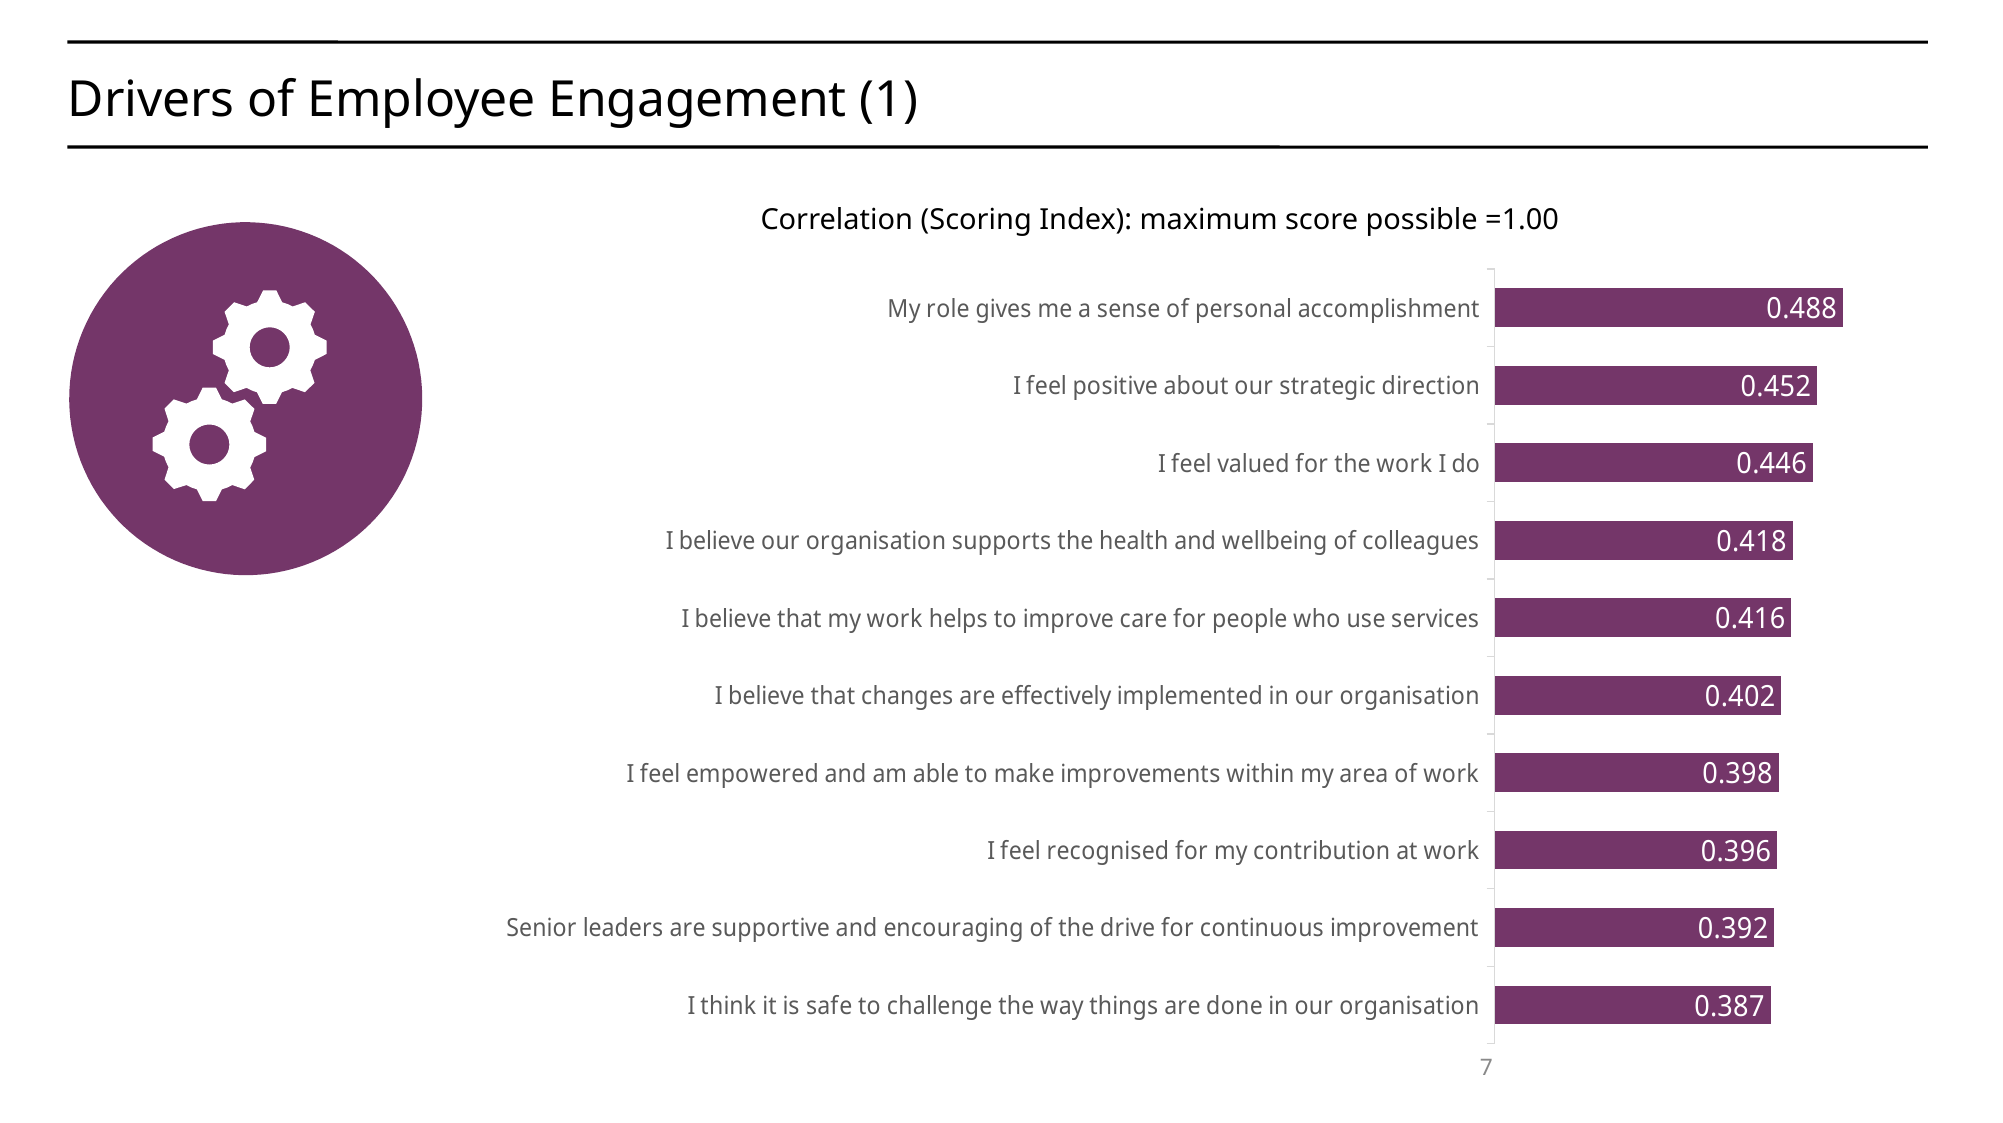

# Drivers of Employee Engagement (1)
Correlation (Scoring Index): maximum score possible =1.00
### Chart
| Category | x |
|---|---|
| My role gives me a sense of personal accomplishment | 0.488 |
| I feel positive about our strategic direction | 0.452 |
| I feel valued for the work I do | 0.446 |
| I believe our organisation supports the health and wellbeing of colleagues | 0.418 |
| I believe that my work helps to improve care for people who use services | 0.416 |
| I believe that changes are effectively implemented in our organisation | 0.402 |
| I feel empowered and am able to make improvements within my area of work | 0.398 |
| I feel recognised for my contribution at work | 0.396 |
| Senior leaders are supportive and encouraging of the drive for continuous improvement | 0.392 |
| I think it is safe to challenge the way things are done in our organisation | 0.387 |
6